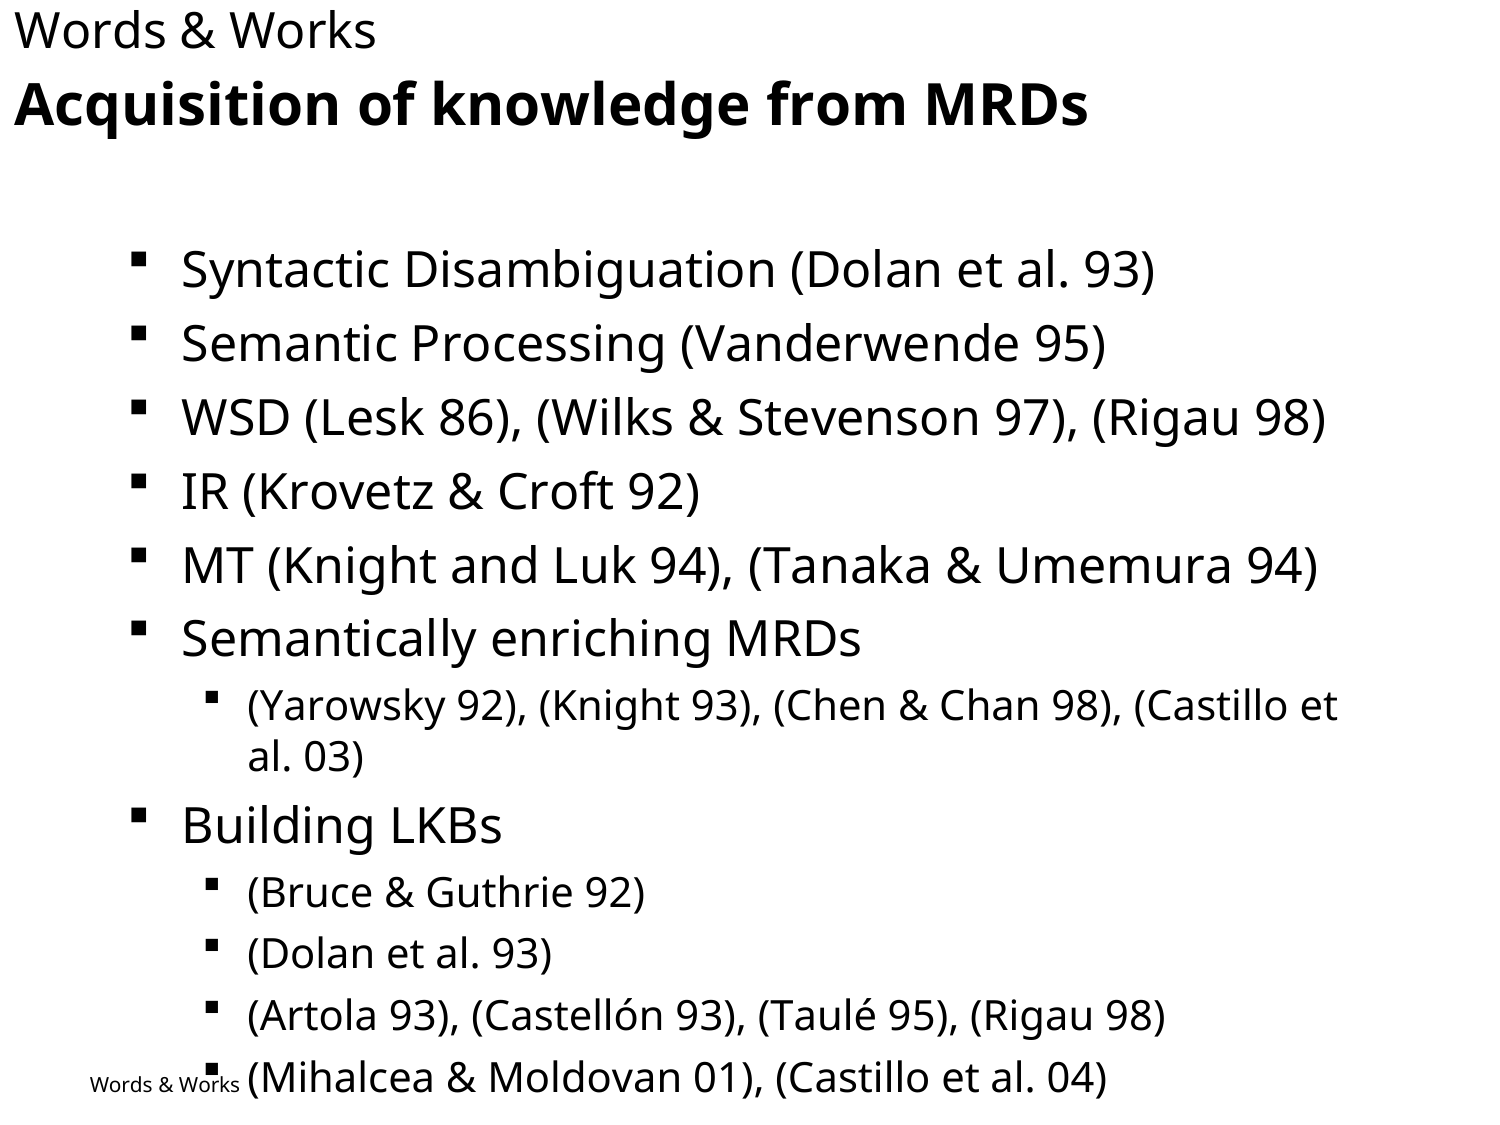

Words & Works
Acquisition of knowledge from MRDs
# Syntactic Disambiguation (Dolan et al. 93)
Semantic Processing (Vanderwende 95)
WSD (Lesk 86), (Wilks & Stevenson 97), (Rigau 98)
IR (Krovetz & Croft 92)
MT (Knight and Luk 94), (Tanaka & Umemura 94)
Semantically enriching MRDs
(Yarowsky 92), (Knight 93), (Chen & Chan 98), (Castillo et al. 03)
Building LKBs
(Bruce & Guthrie 92)
(Dolan et al. 93)
(Artola 93), (Castellón 93), (Taulé 95), (Rigau 98)
(Mihalcea & Moldovan 01), (Castillo et al. 04)